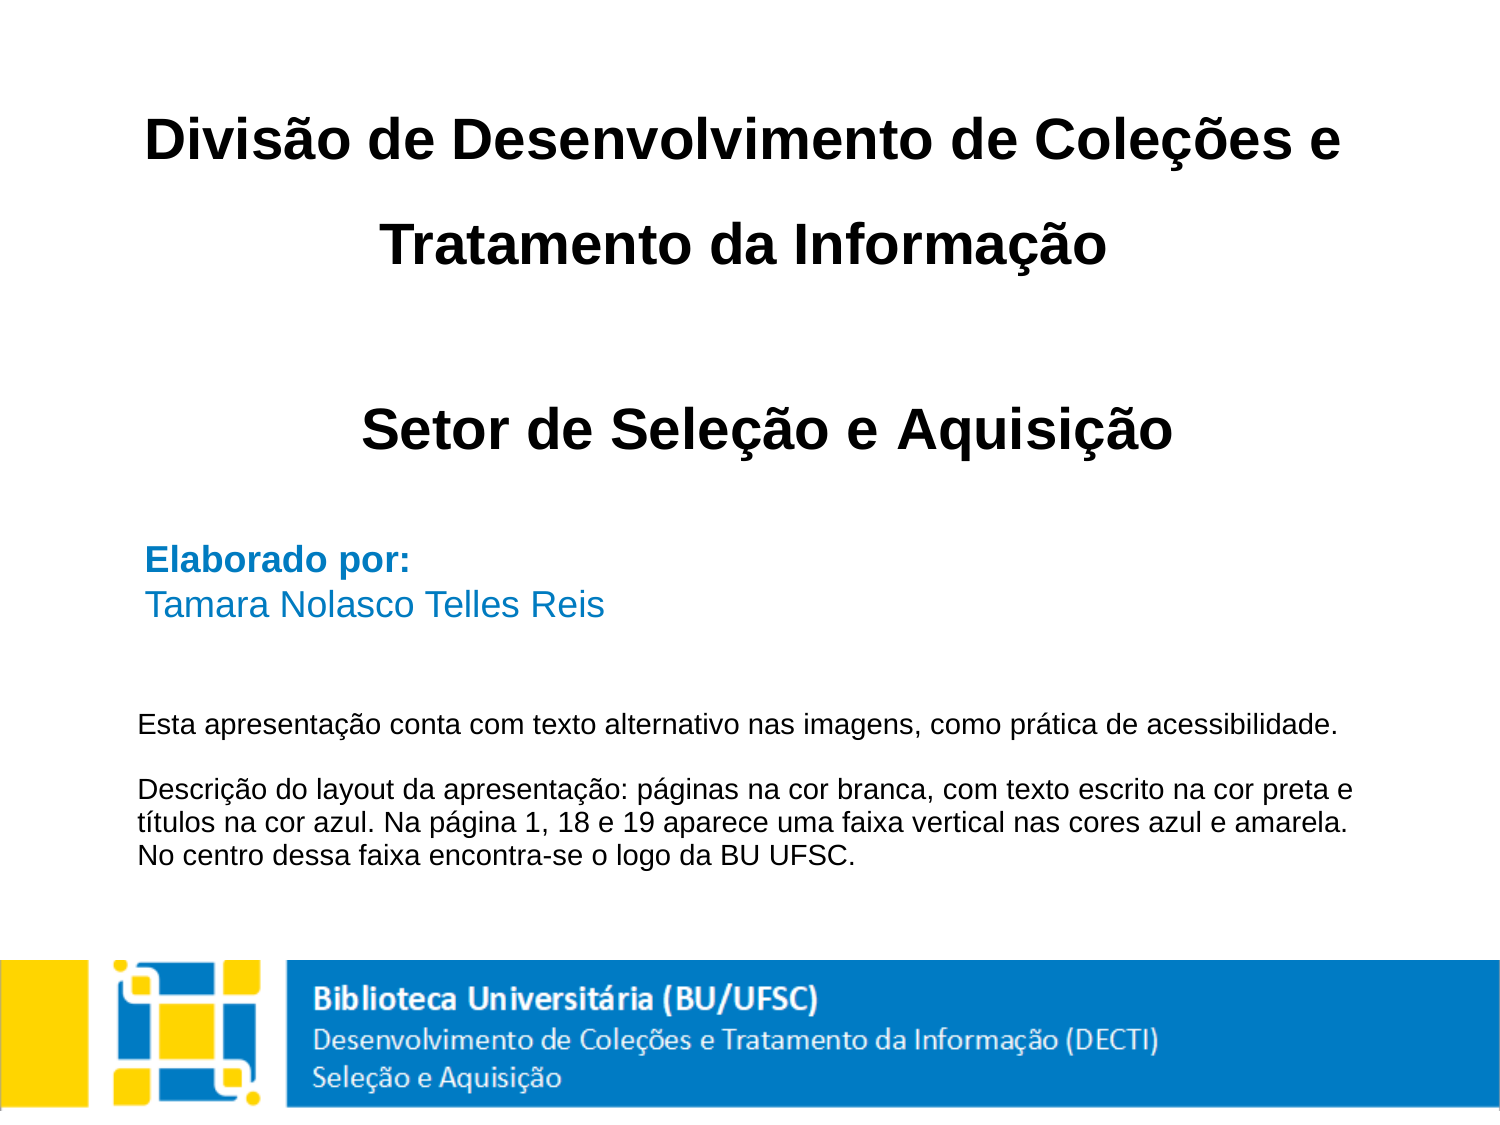

Divisão de Desenvolvimento de Coleções e Tratamento da Informação
Setor de Seleção e Aquisição
Elaborado por:
Tamara Nolasco Telles Reis
Esta apresentação conta com texto alternativo nas imagens, como prática de acessibilidade.
Descrição do layout da apresentação: páginas na cor branca, com texto escrito na cor preta e títulos na cor azul. Na página 1, 18 e 19 aparece uma faixa vertical nas cores azul e amarela. No centro dessa faixa encontra-se o logo da BU UFSC.